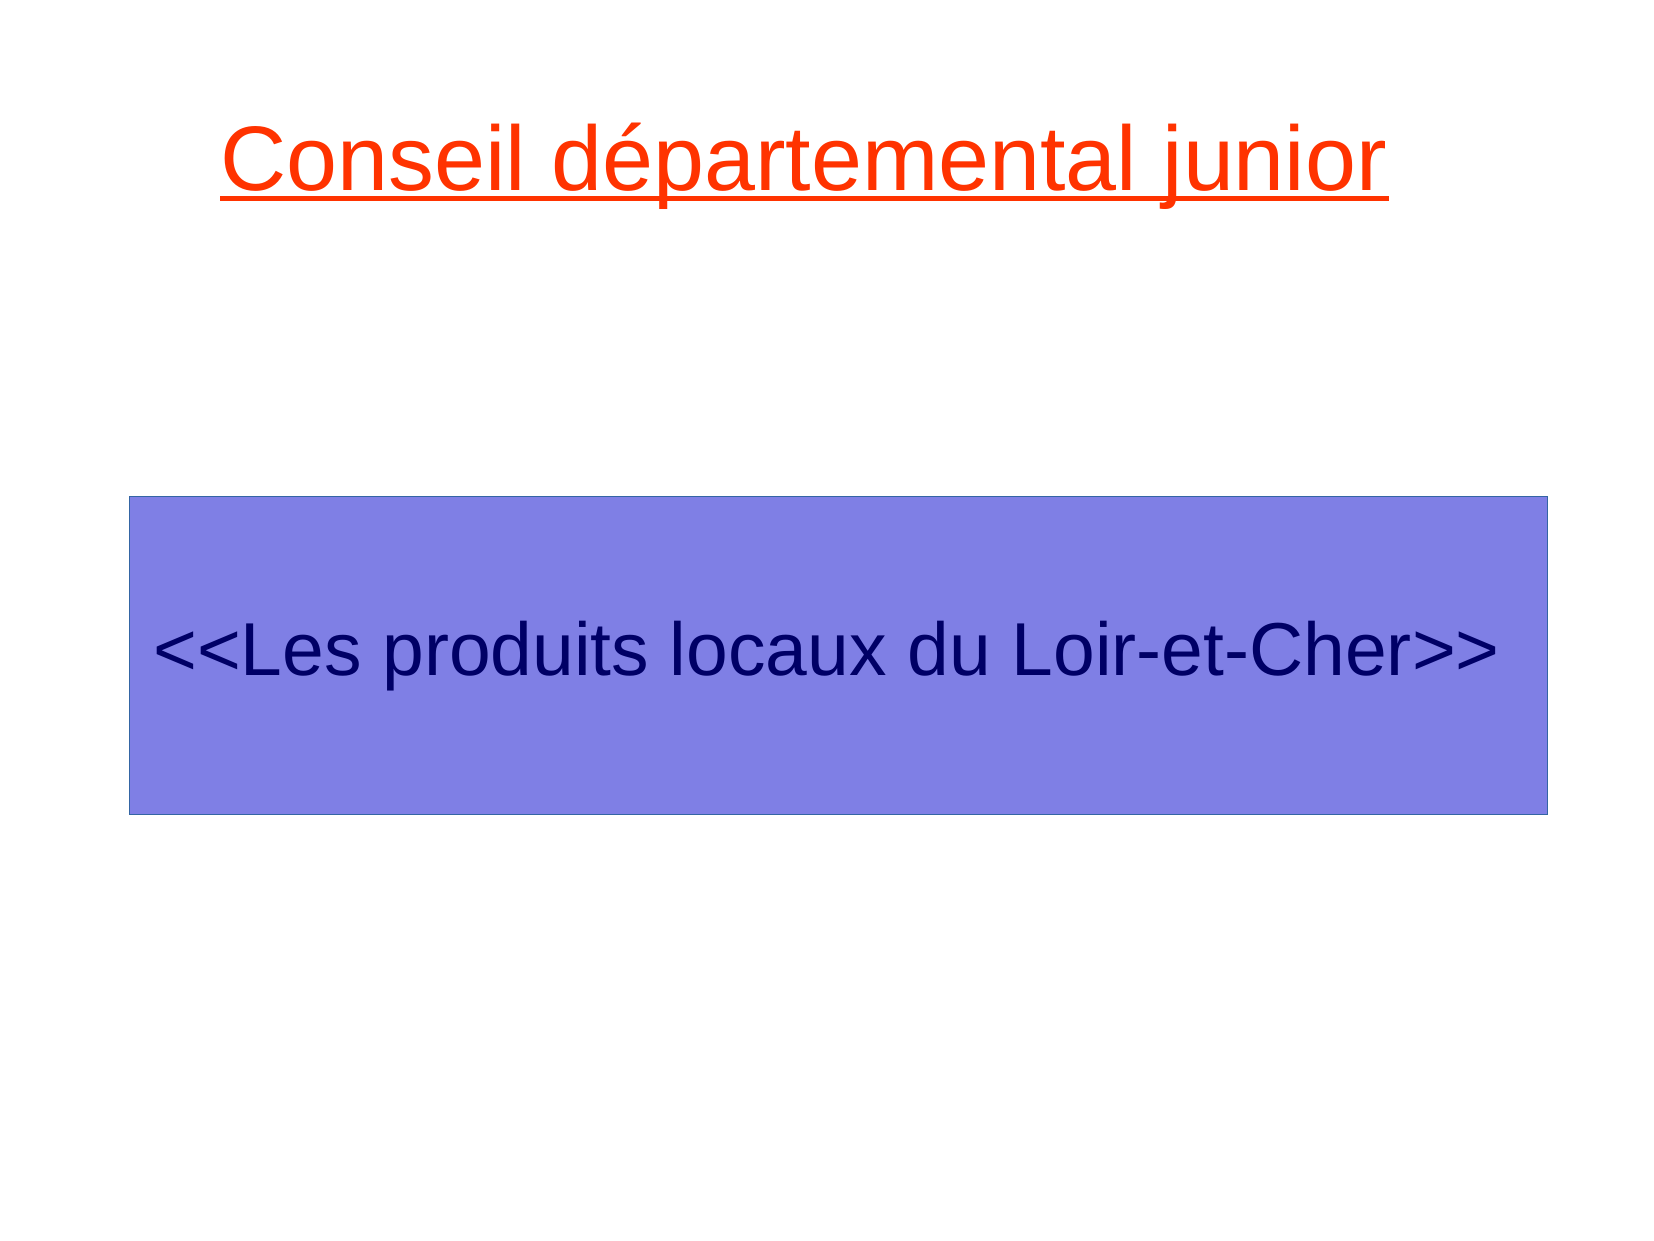

# Conseil départemental junior
<<Les produits locaux du Loir-et-Cher>>